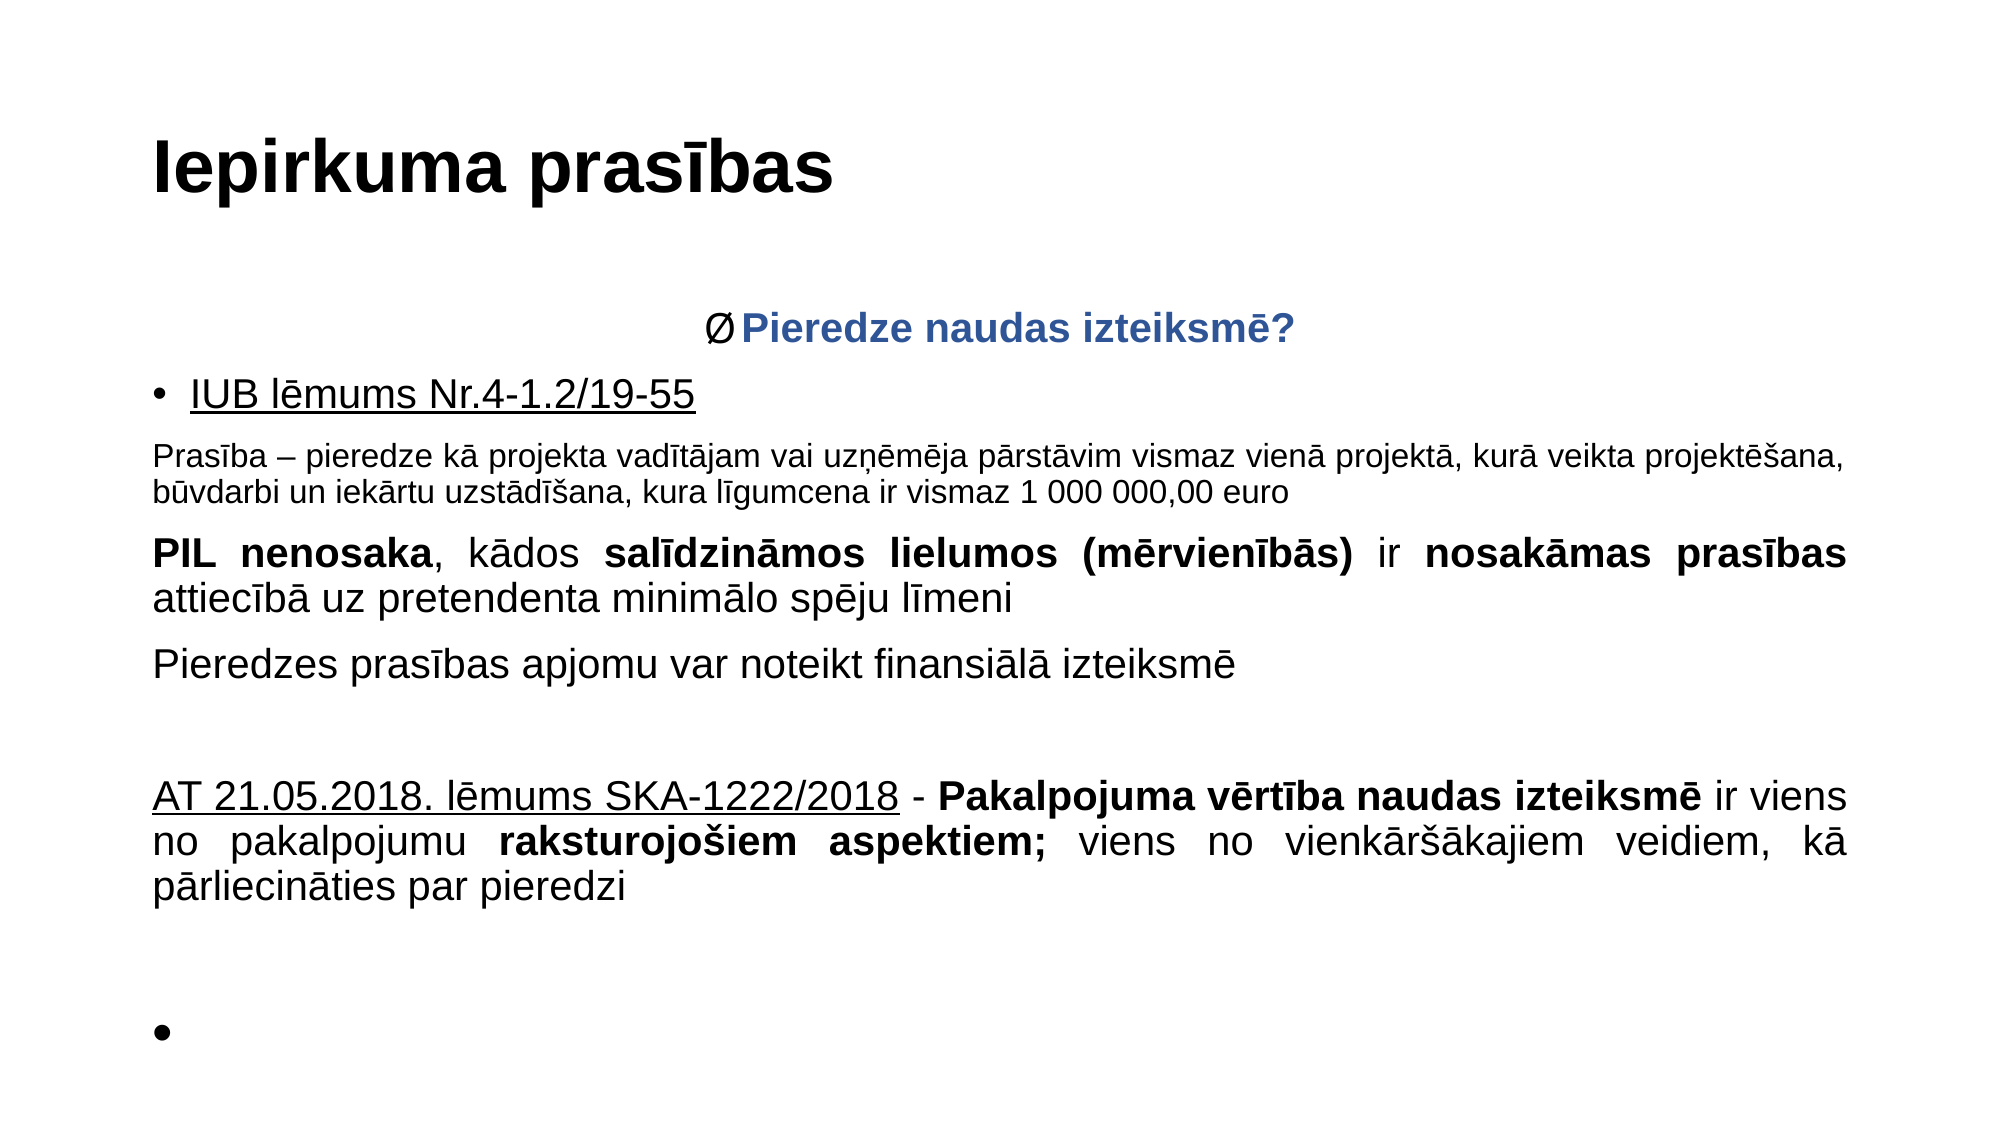

# Iepirkuma prasības
Pieredze naudas izteiksmē?
IUB lēmums Nr.4-1.2/19-55
Prasība – pieredze kā projekta vadītājam vai uzņēmēja pārstāvim vismaz vienā projektā, kurā veikta projektēšana, būvdarbi un iekārtu uzstādīšana, kura līgumcena ir vismaz 1 000 000,00 euro
PIL nenosaka, kādos salīdzināmos lielumos (mērvienībās) ir nosakāmas prasības attiecībā uz pretendenta minimālo spēju līmeni
Pieredzes prasības apjomu var noteikt finansiālā izteiksmē
AT 21.05.2018. lēmums SKA-1222/2018 - Pakalpojuma vērtība naudas izteiksmē ir viens no pakalpojumu raksturojošiem aspektiem; viens no vienkāršākajiem veidiem, kā pārliecināties par pieredzi